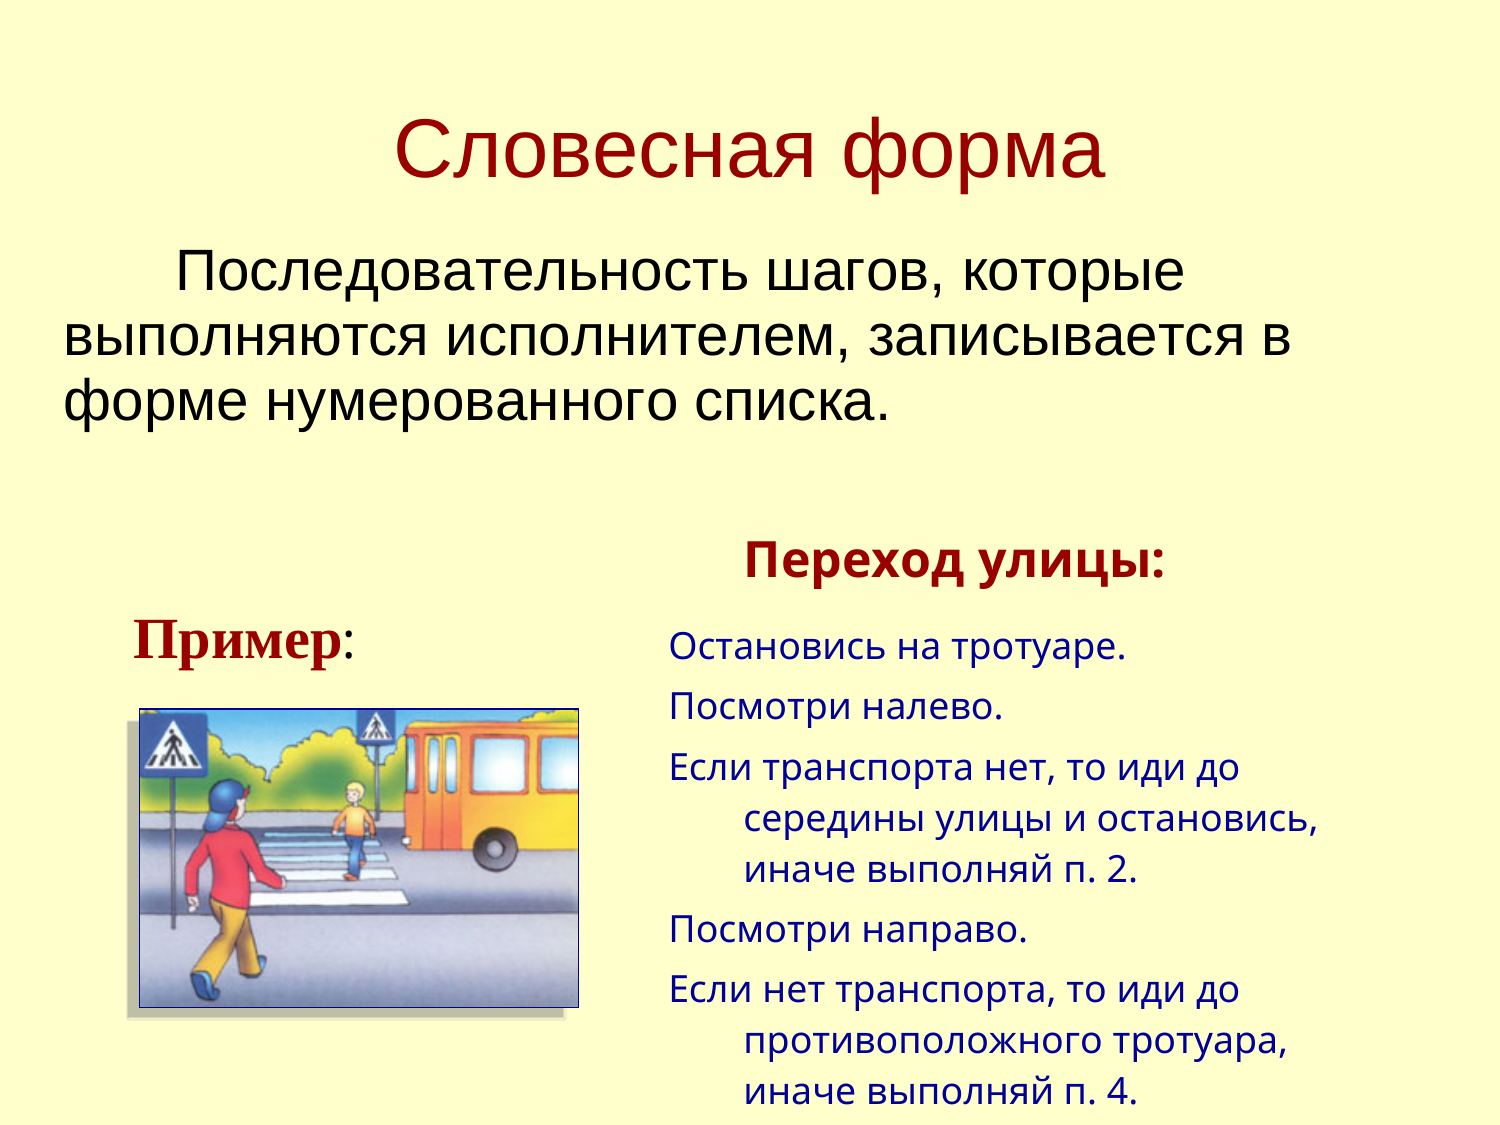

# Словесная форма
 Последовательность шагов, которые выполняются исполнителем, записывается в форме нумерованного списка.
Переход улицы:
Пример:
Остановись на тротуаре.
Посмотри налево.
Если транспорта нет, то иди до середины улицы и остановись, иначе выполняй п. 2.
Посмотри направо.
Если нет транспорта, то иди до противоположного тротуара, иначе выполняй п. 4.